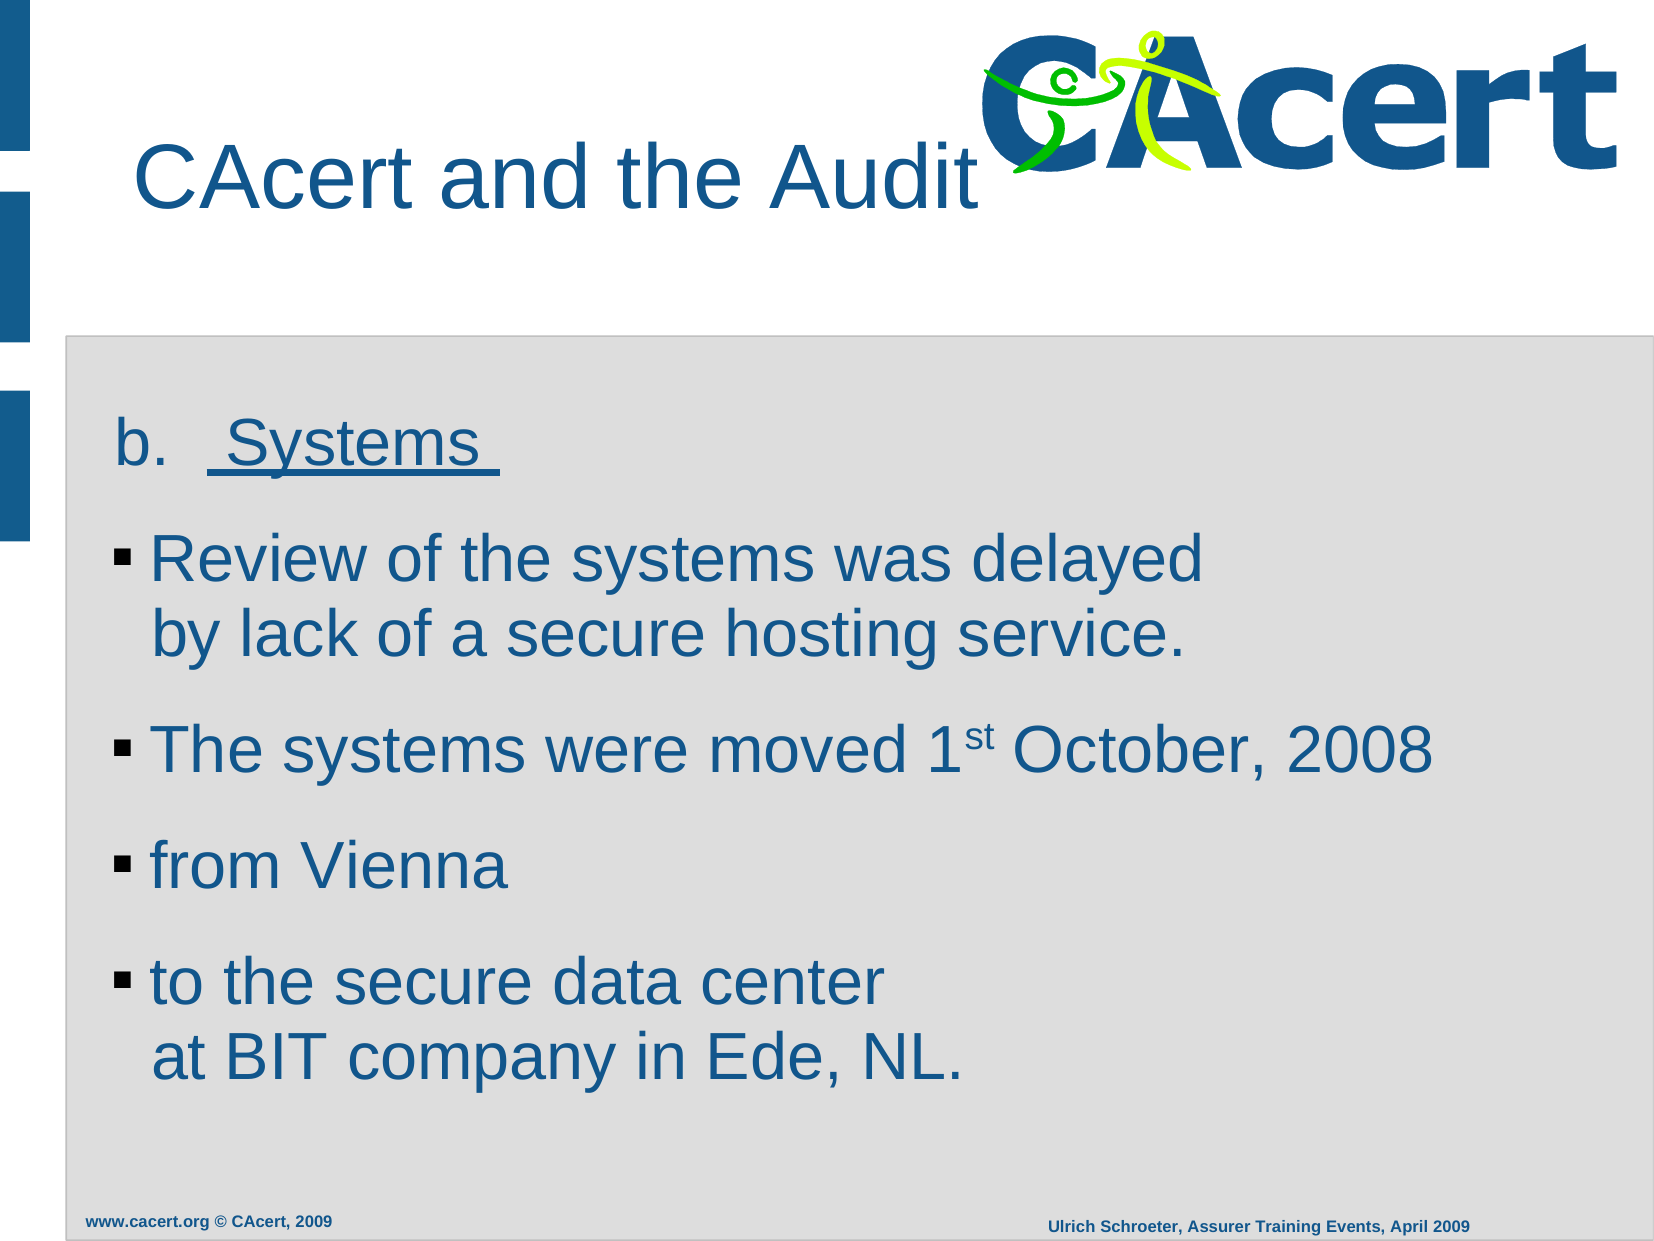

CAcert and the Audit
b. Systems
 Review of the systems was delayed
 by lack of a secure hosting service.
 The systems were moved 1st October, 2008
 from Vienna
 to the secure data center
 at BIT company in Ede, NL.